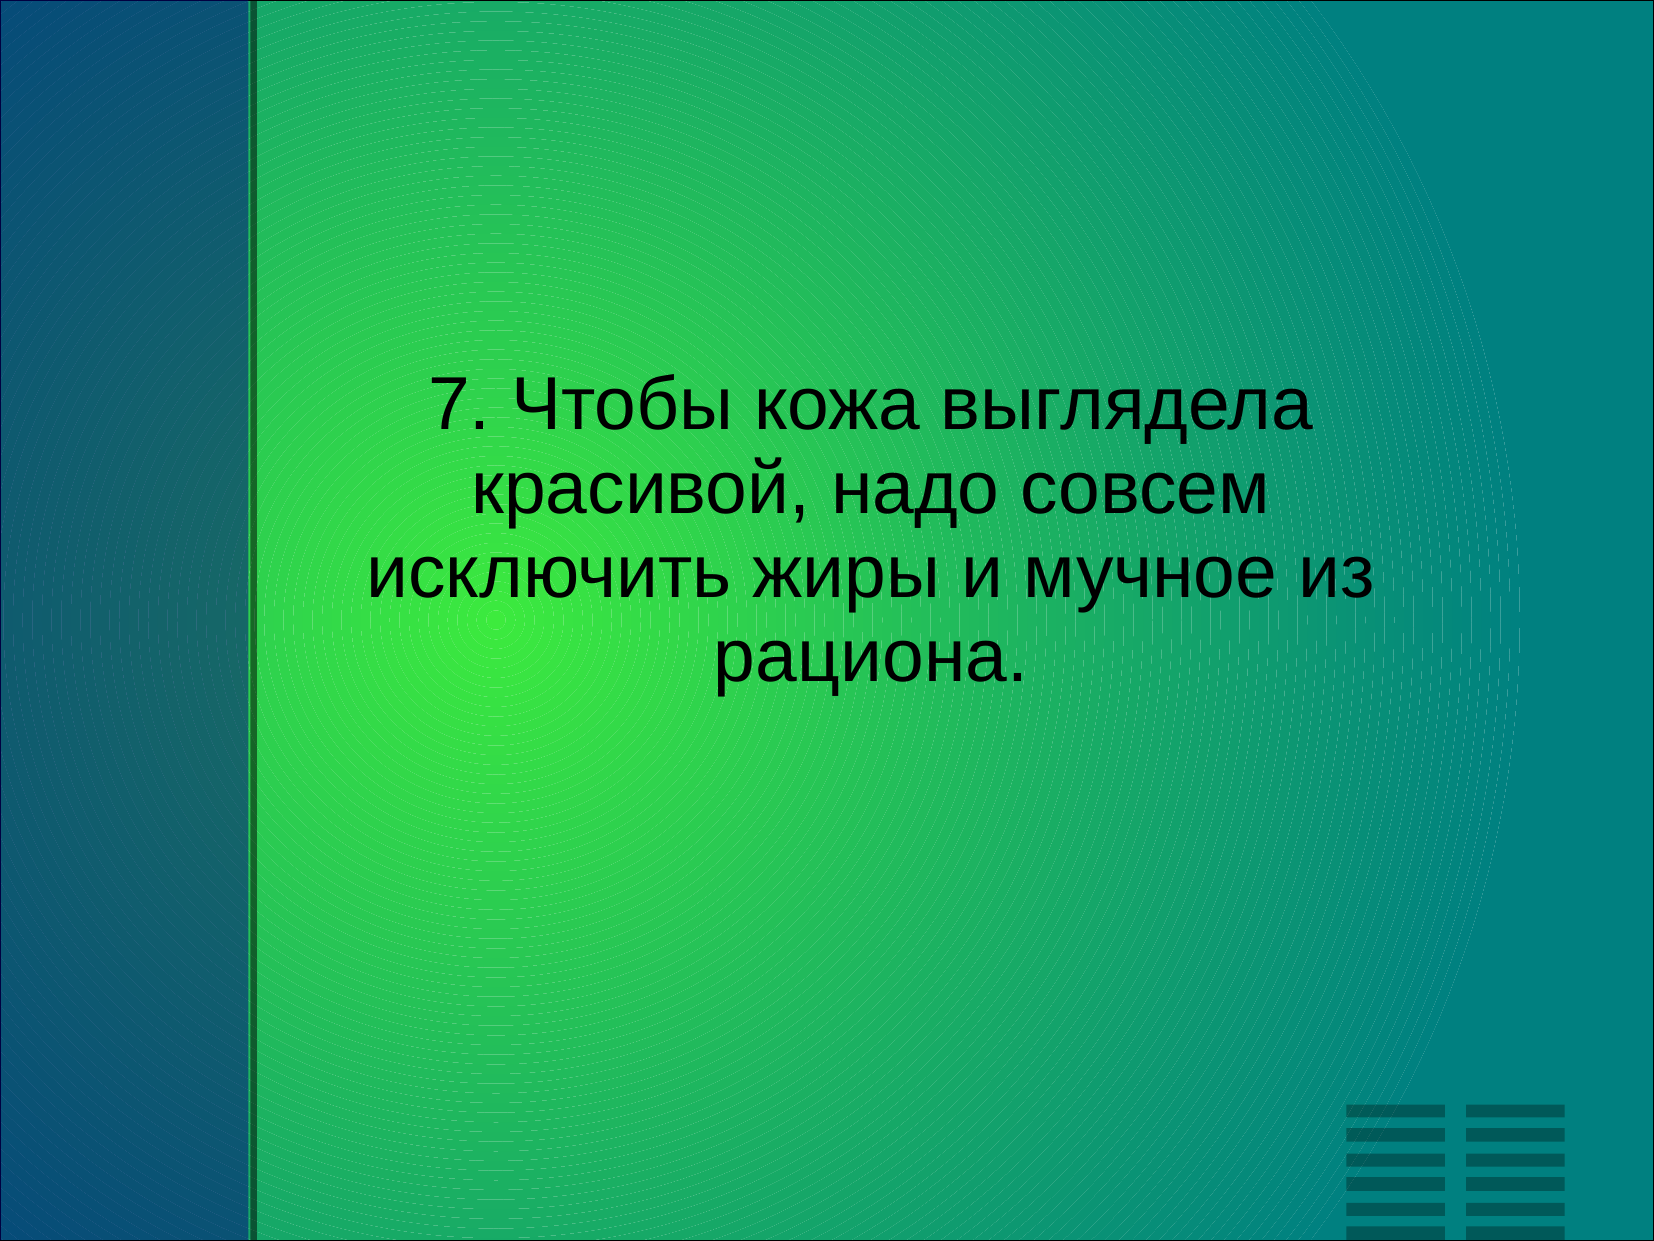

#
7. Чтобы кожа выглядела красивой, надо совсем исключить жиры и мучное из рациона.